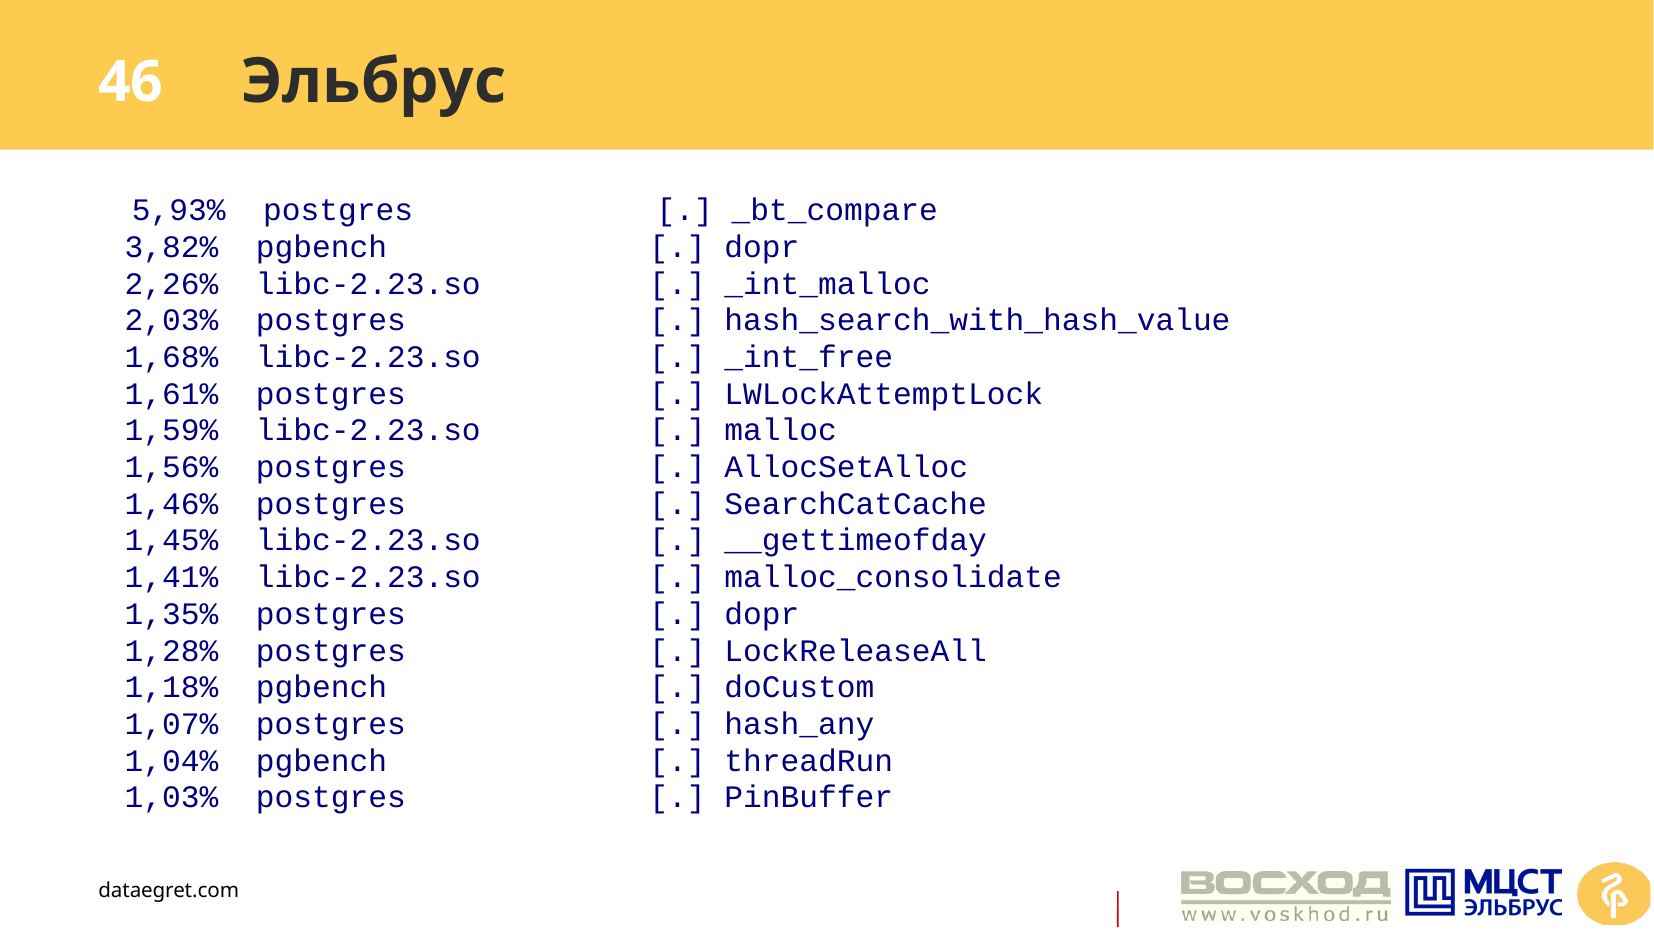

46
# Эльбрус
 5,93%  postgres             [.] _bt_compare   
3,82%  pgbench              [.] dopr
2,26%  libc-2.23.so         [.] _int_malloc
2,03%  postgres             [.] hash_search_with_hash_value
1,68%  libc-2.23.so         [.] _int_free
1,61%  postgres             [.] LWLockAttemptLock
1,59%  libc-2.23.so         [.] malloc
1,56%  postgres             [.] AllocSetAlloc
1,46%  postgres             [.] SearchCatCache
1,45%  libc-2.23.so         [.] __gettimeofday
1,41%  libc-2.23.so         [.] malloc_consolidate
1,35%  postgres             [.] dopr
1,28%  postgres             [.] LockReleaseAll
1,18%  pgbench              [.] doCustom
1,07%  postgres             [.] hash_any
1,04%  pgbench              [.] threadRun
1,03%  postgres             [.] PinBuffer
dataegret.com